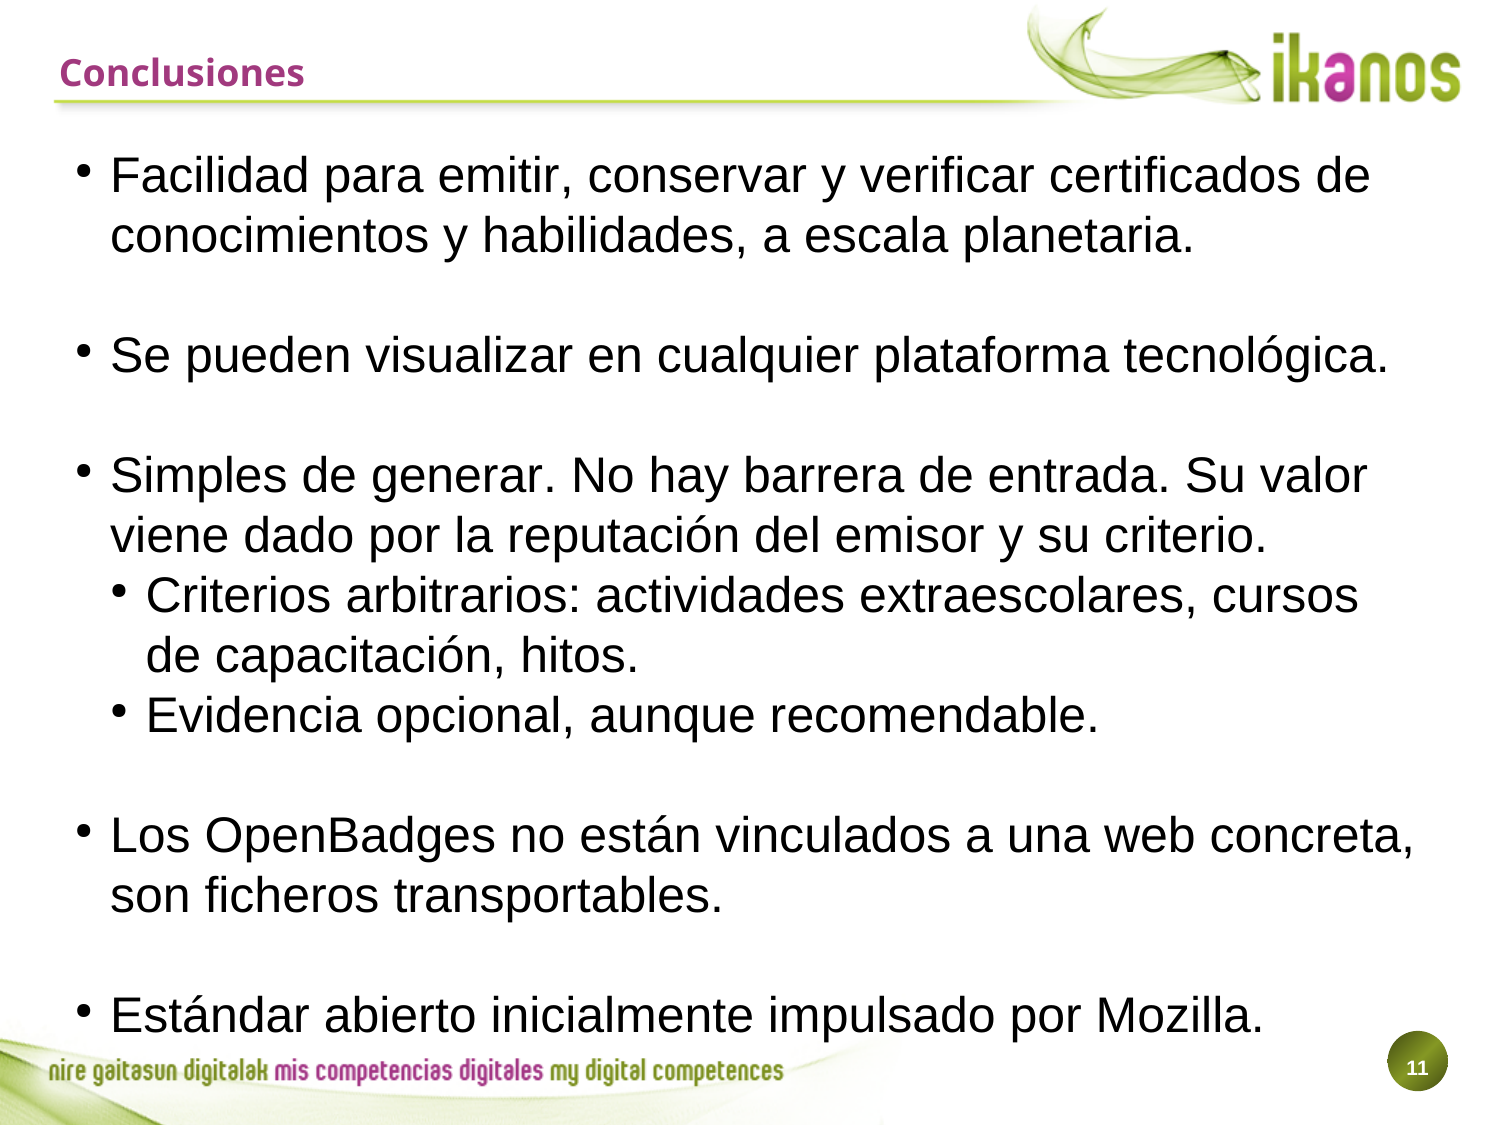

Conclusiones
Facilidad para emitir, conservar y verificar certificados de conocimientos y habilidades, a escala planetaria.
Se pueden visualizar en cualquier plataforma tecnológica.
Simples de generar. No hay barrera de entrada. Su valor viene dado por la reputación del emisor y su criterio.
Criterios arbitrarios: actividades extraescolares, cursos de capacitación, hitos.
Evidencia opcional, aunque recomendable.
Los OpenBadges no están vinculados a una web concreta, son ficheros transportables.
Estándar abierto inicialmente impulsado por Mozilla.